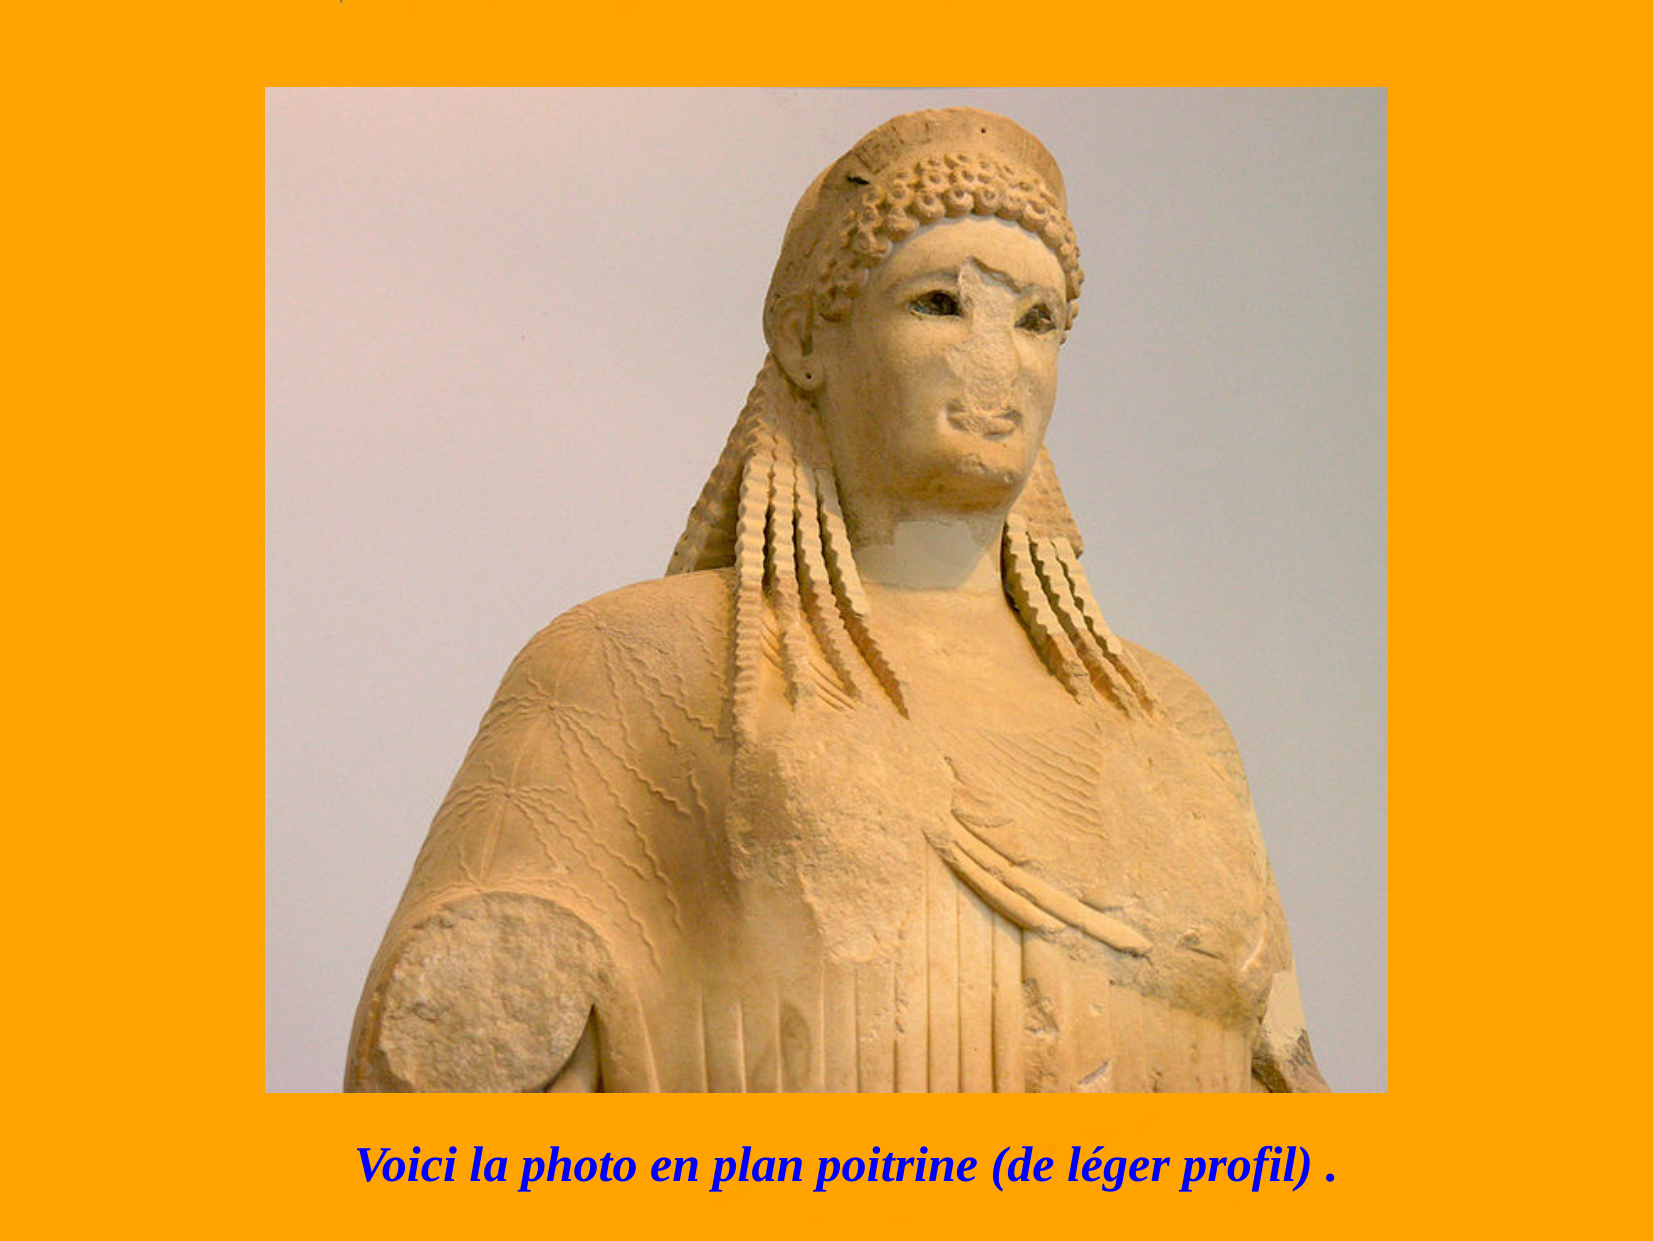

Voici la photo en plan poitrine (de léger profil) .